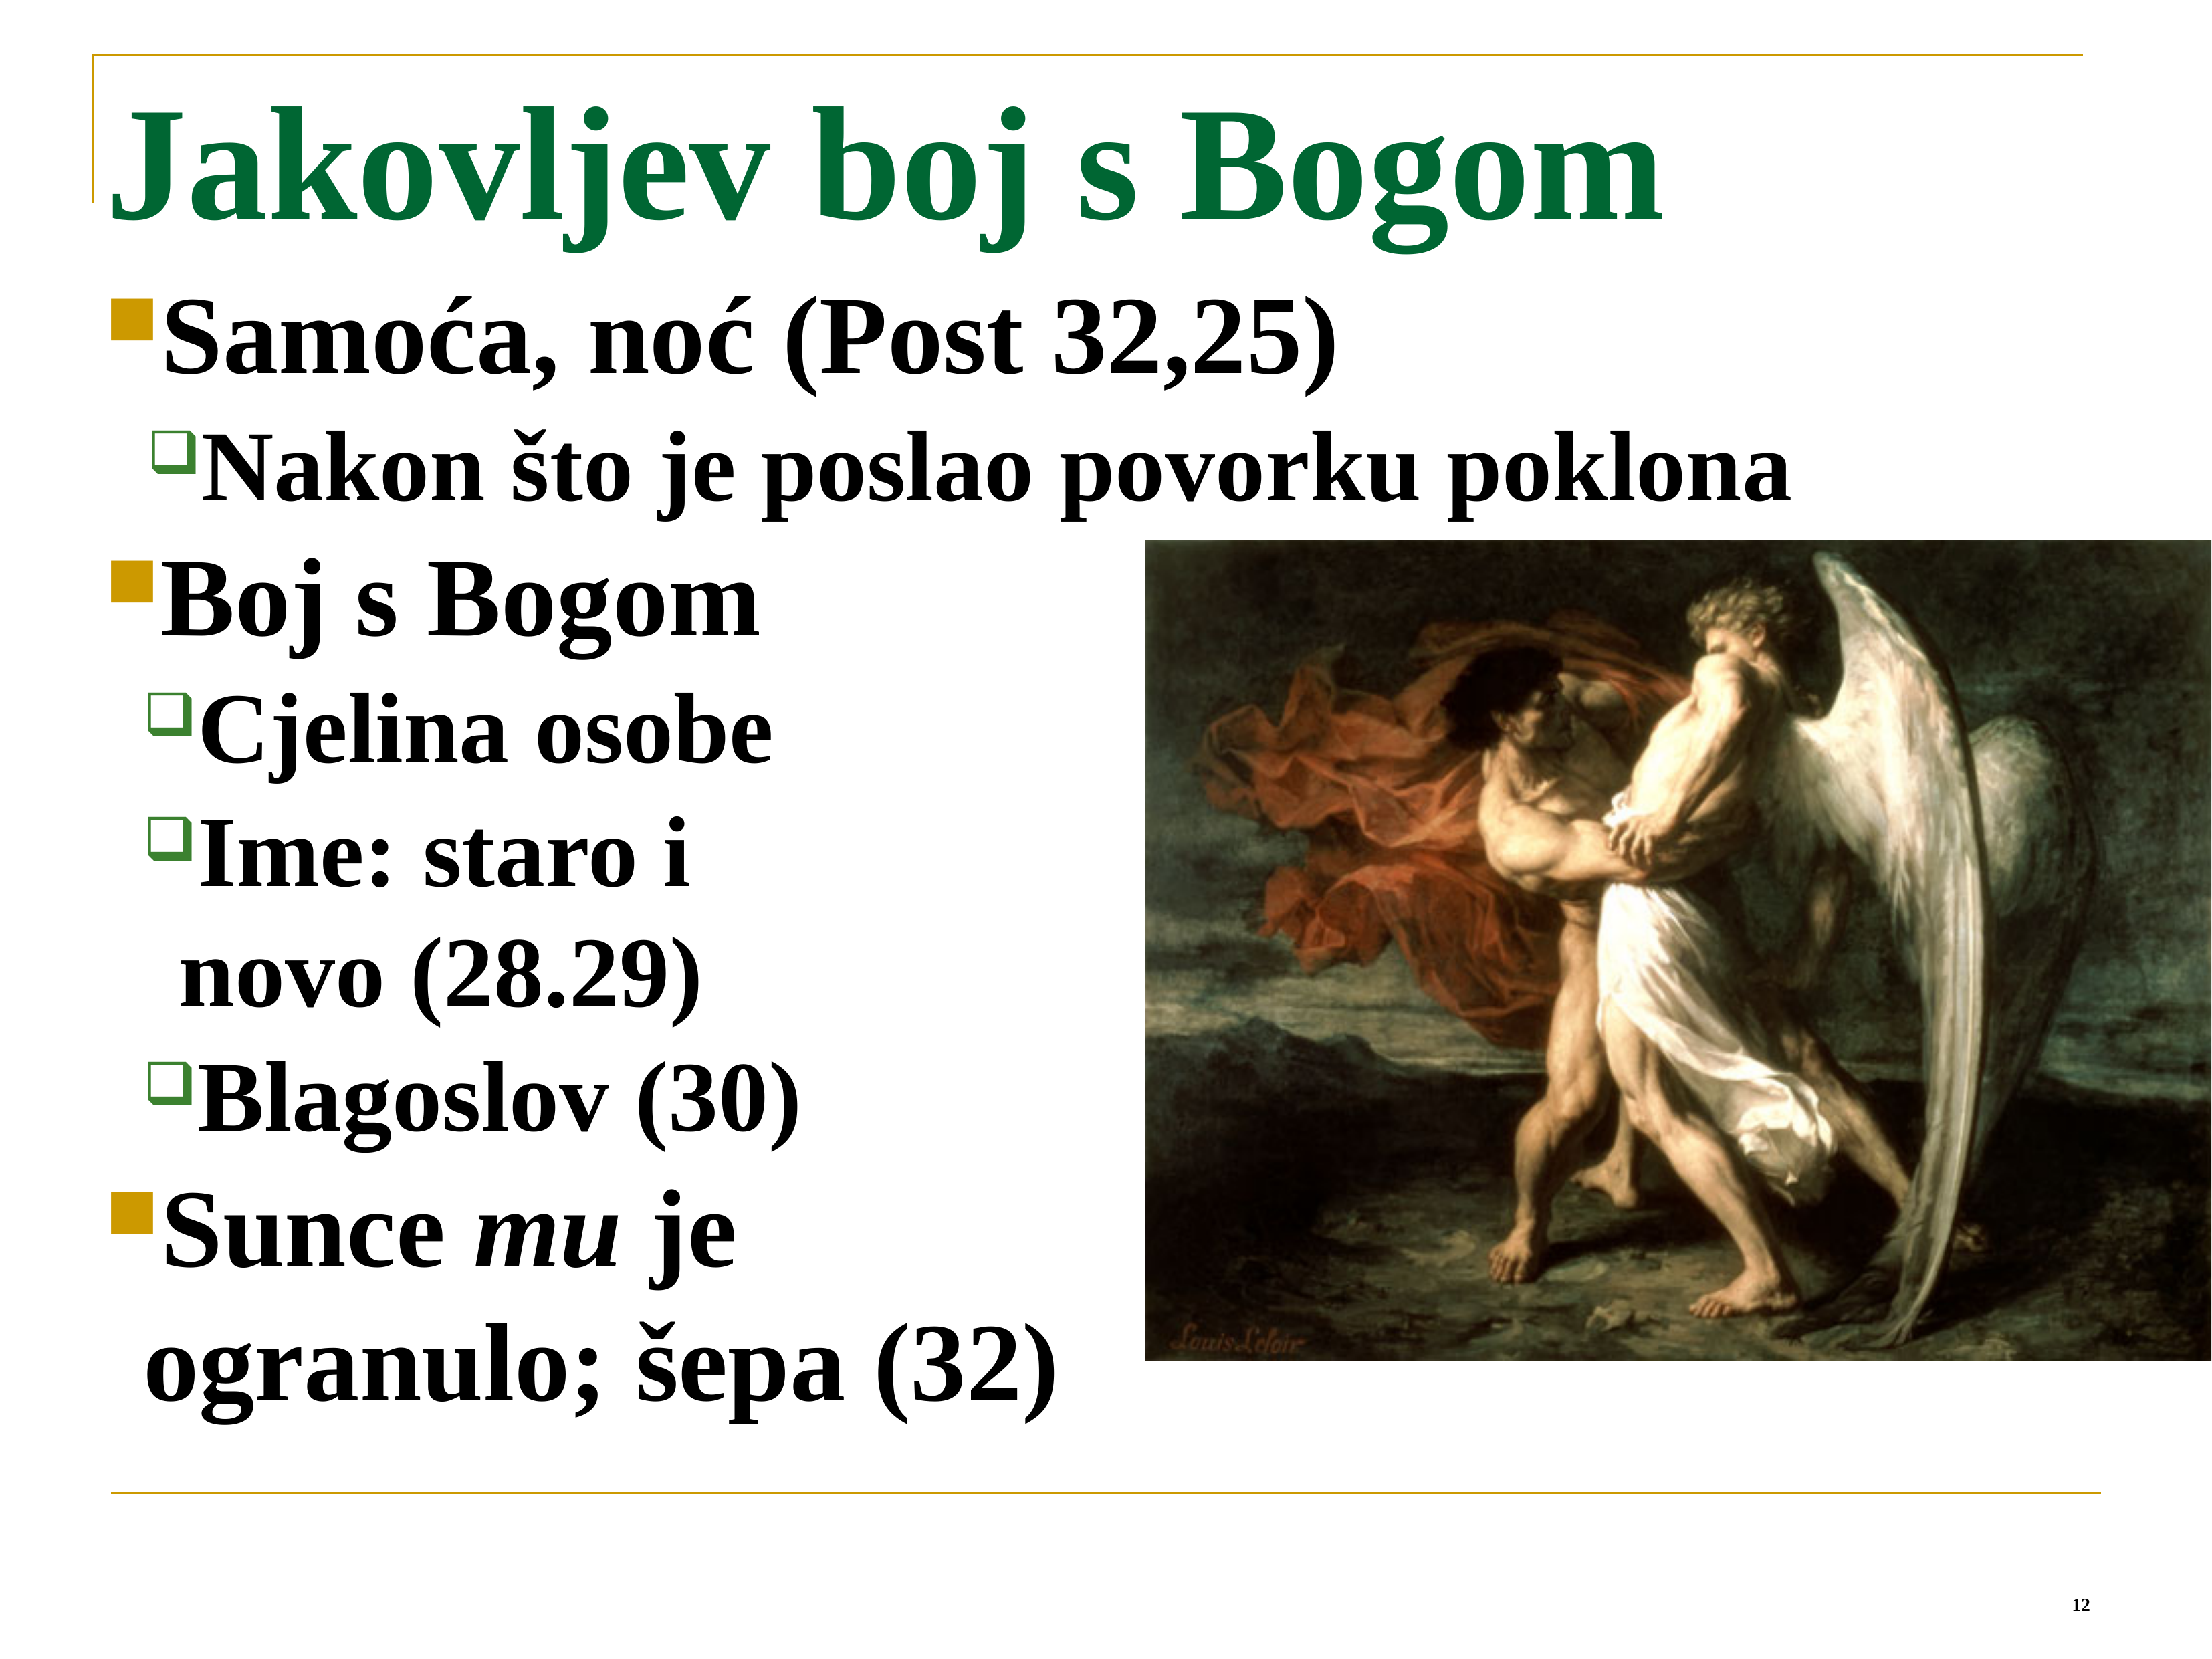

# Jakovljev boj s Bogom
Samoća, noć (Post 32,25)
Nakon što je poslao povorku poklona
Boj s Bogom
Cjelina osobe
Ime: staro i
novo (28.29)
Blagoslov (30)
Sunce mu je
ogranulo; šepa (32)
12